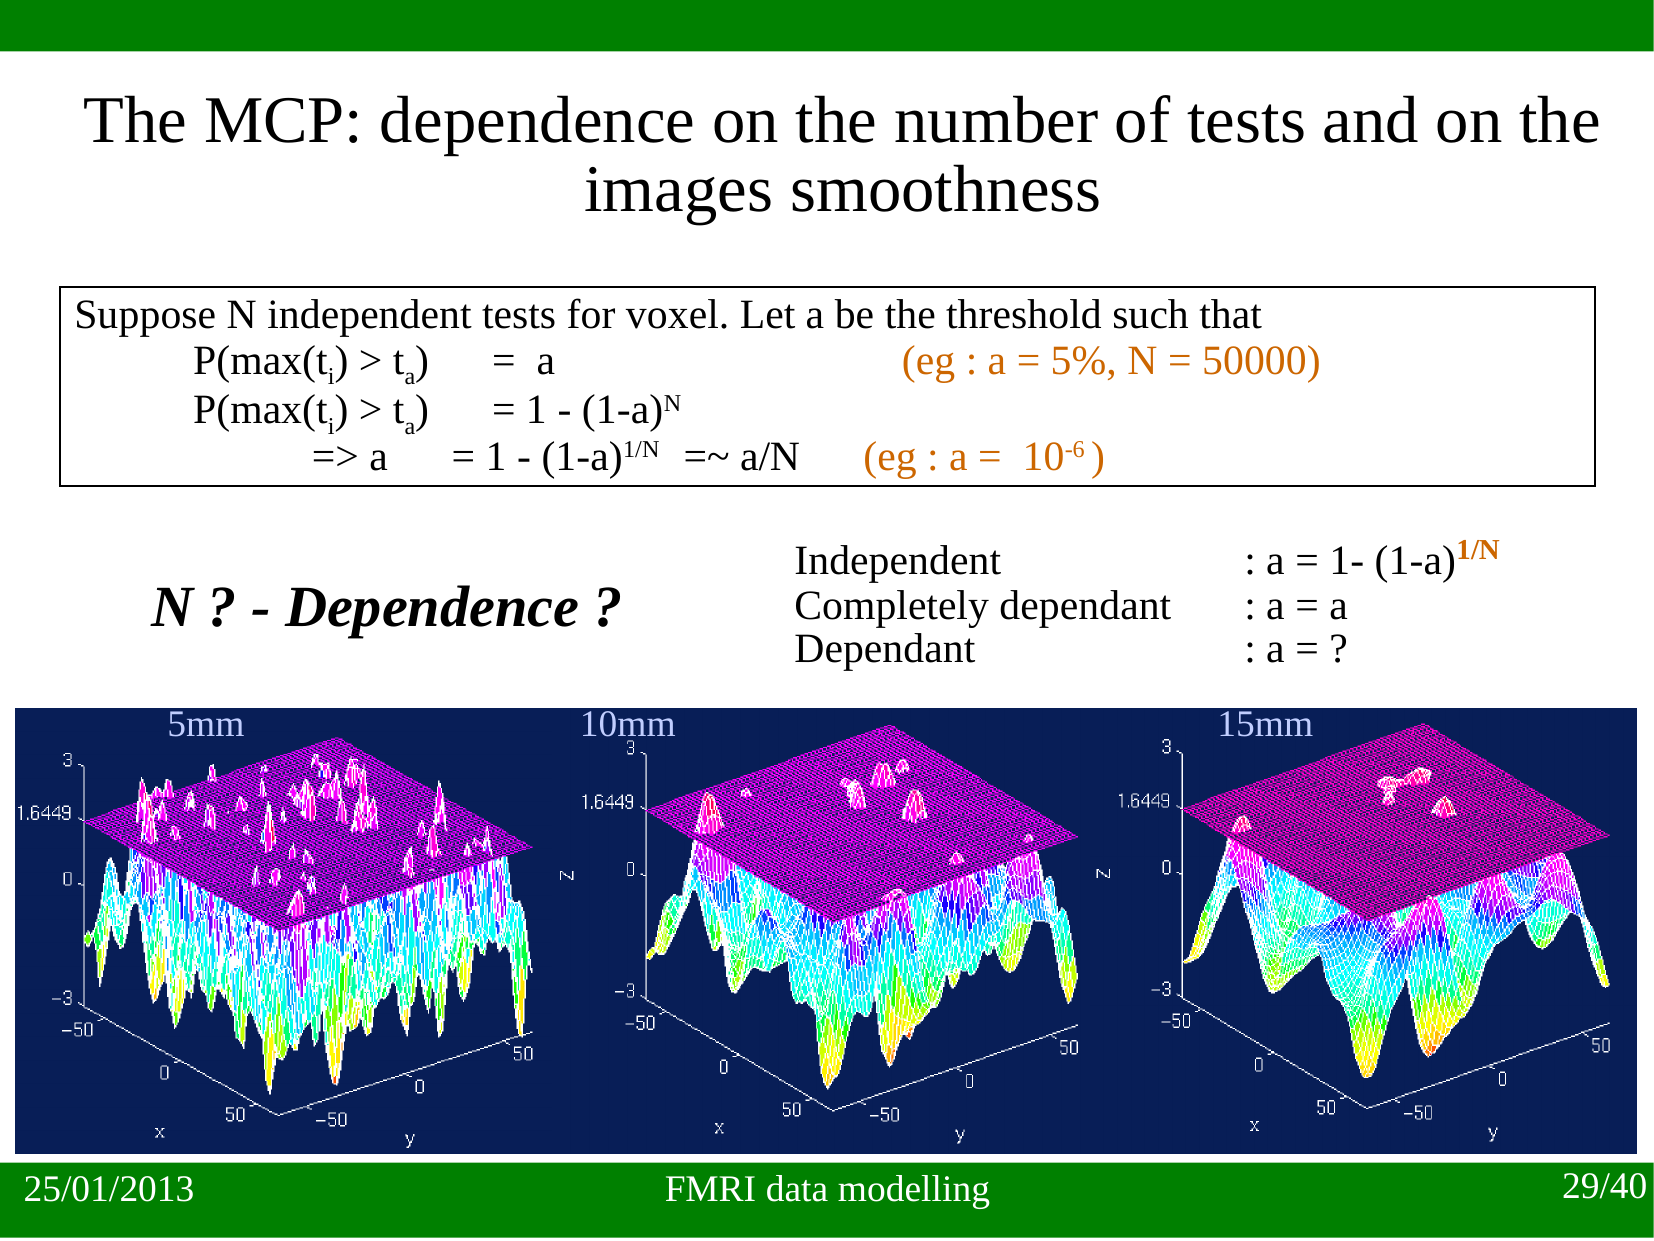

The MCP: dependence on the number of tests and on the images smoothness
Suppose N independent tests for voxel. Let a be the threshold such that
	P(max(ti) > ta) = a (eg : a = 5%, N = 50000)
	P(max(ti) > ta) = 1 - (1-a)N
		=> a 	 = 1 - (1-a)1/N =~ a/N (eg : a = 10-6 )
Independent 		: a = 1- (1-a)1/N
Completely dependant 	: a = a
Dependant 		: a = ?
N ? - Dependence ?
5mm
10mm
15mm
29